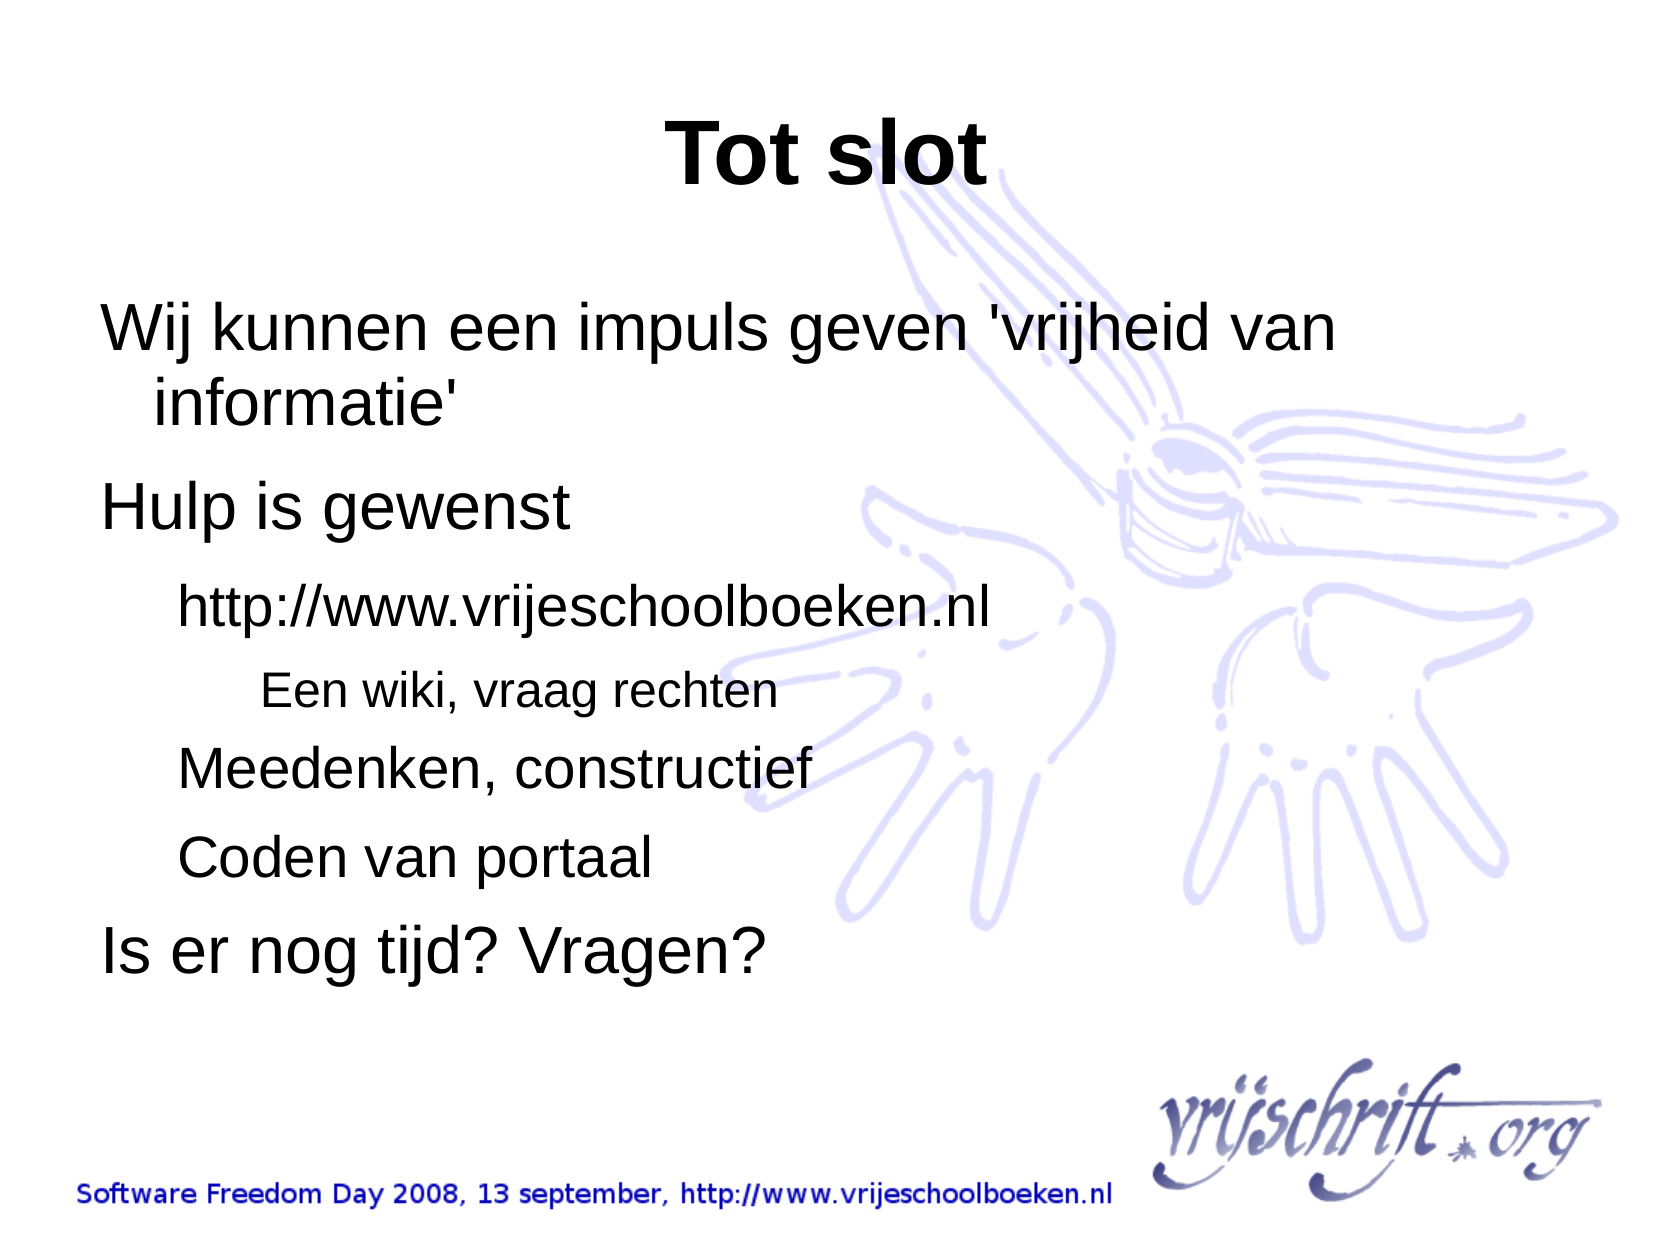

# Tot slot
Wij kunnen een impuls geven 'vrijheid van informatie'
Hulp is gewenst
http://www.vrijeschoolboeken.nl
Een wiki, vraag rechten
Meedenken, constructief
Coden van portaal
Is er nog tijd? Vragen?